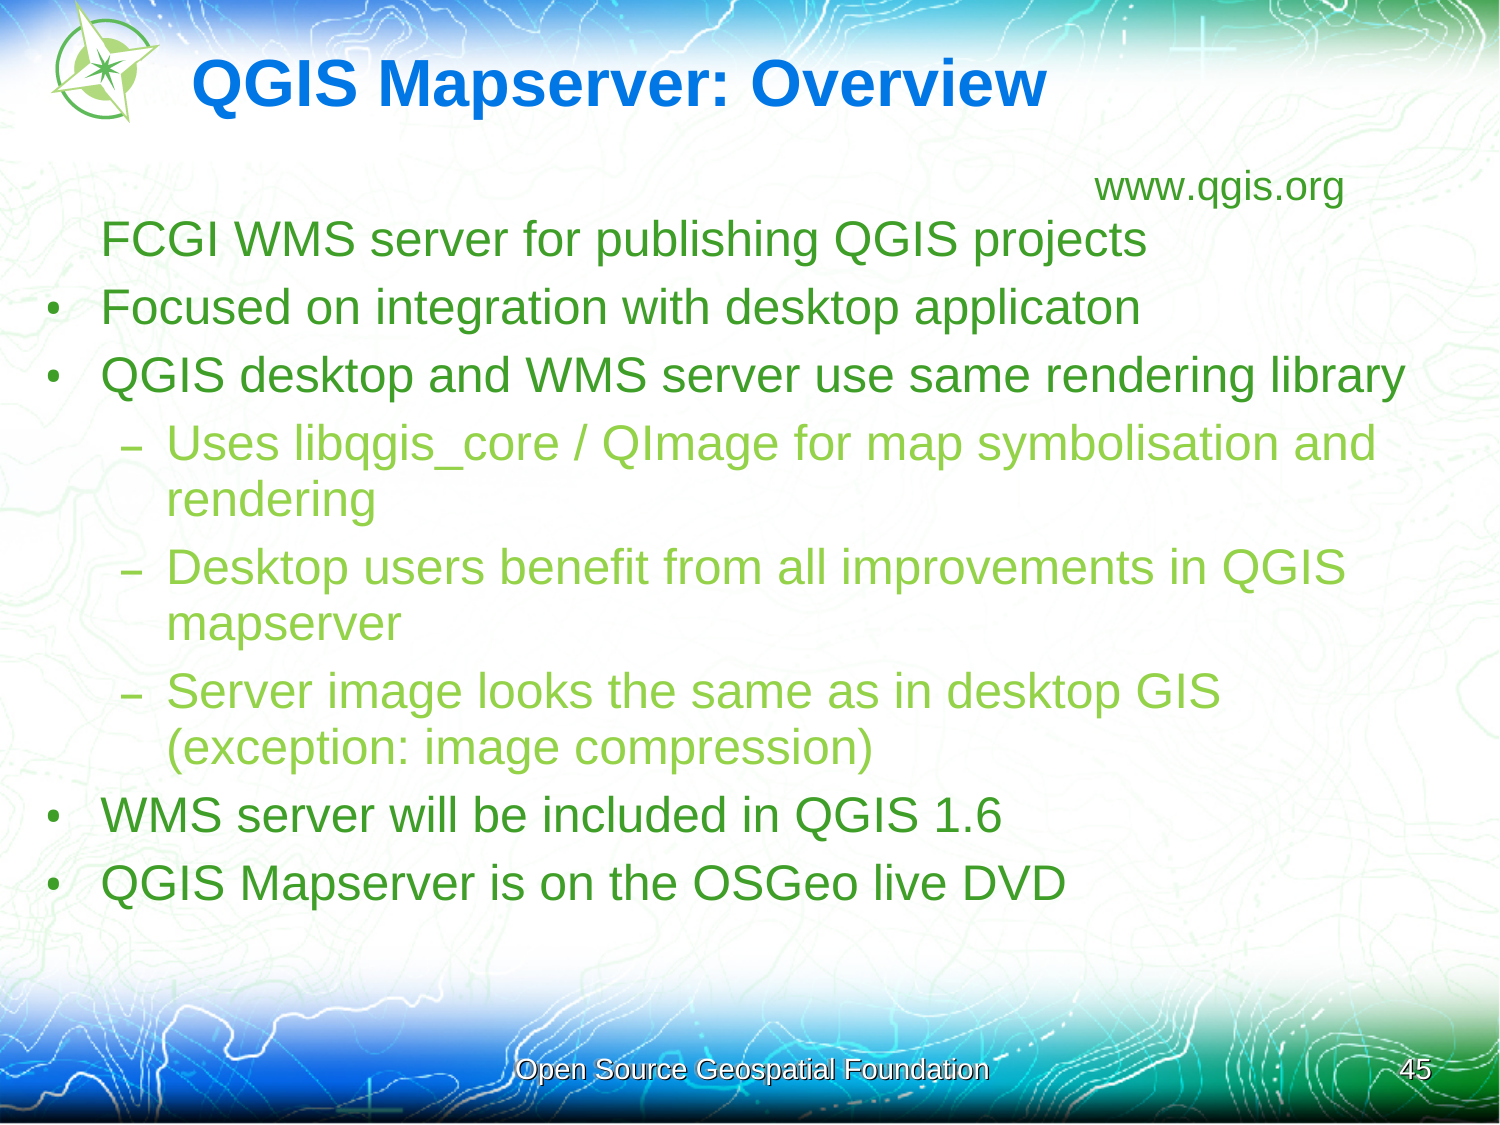

# QGIS Mapserver: Overview
 www.qgis.org
FCGI WMS server for publishing QGIS projects
Focused on integration with desktop applicaton
QGIS desktop and WMS server use same rendering library
Uses libqgis_core / QImage for map symbolisation and rendering
Desktop users benefit from all improvements in QGIS mapserver
Server image looks the same as in desktop GIS (exception: image compression)
WMS server will be included in QGIS 1.6
QGIS Mapserver is on the OSGeo live DVD
Open Source Geospatial Foundation
45